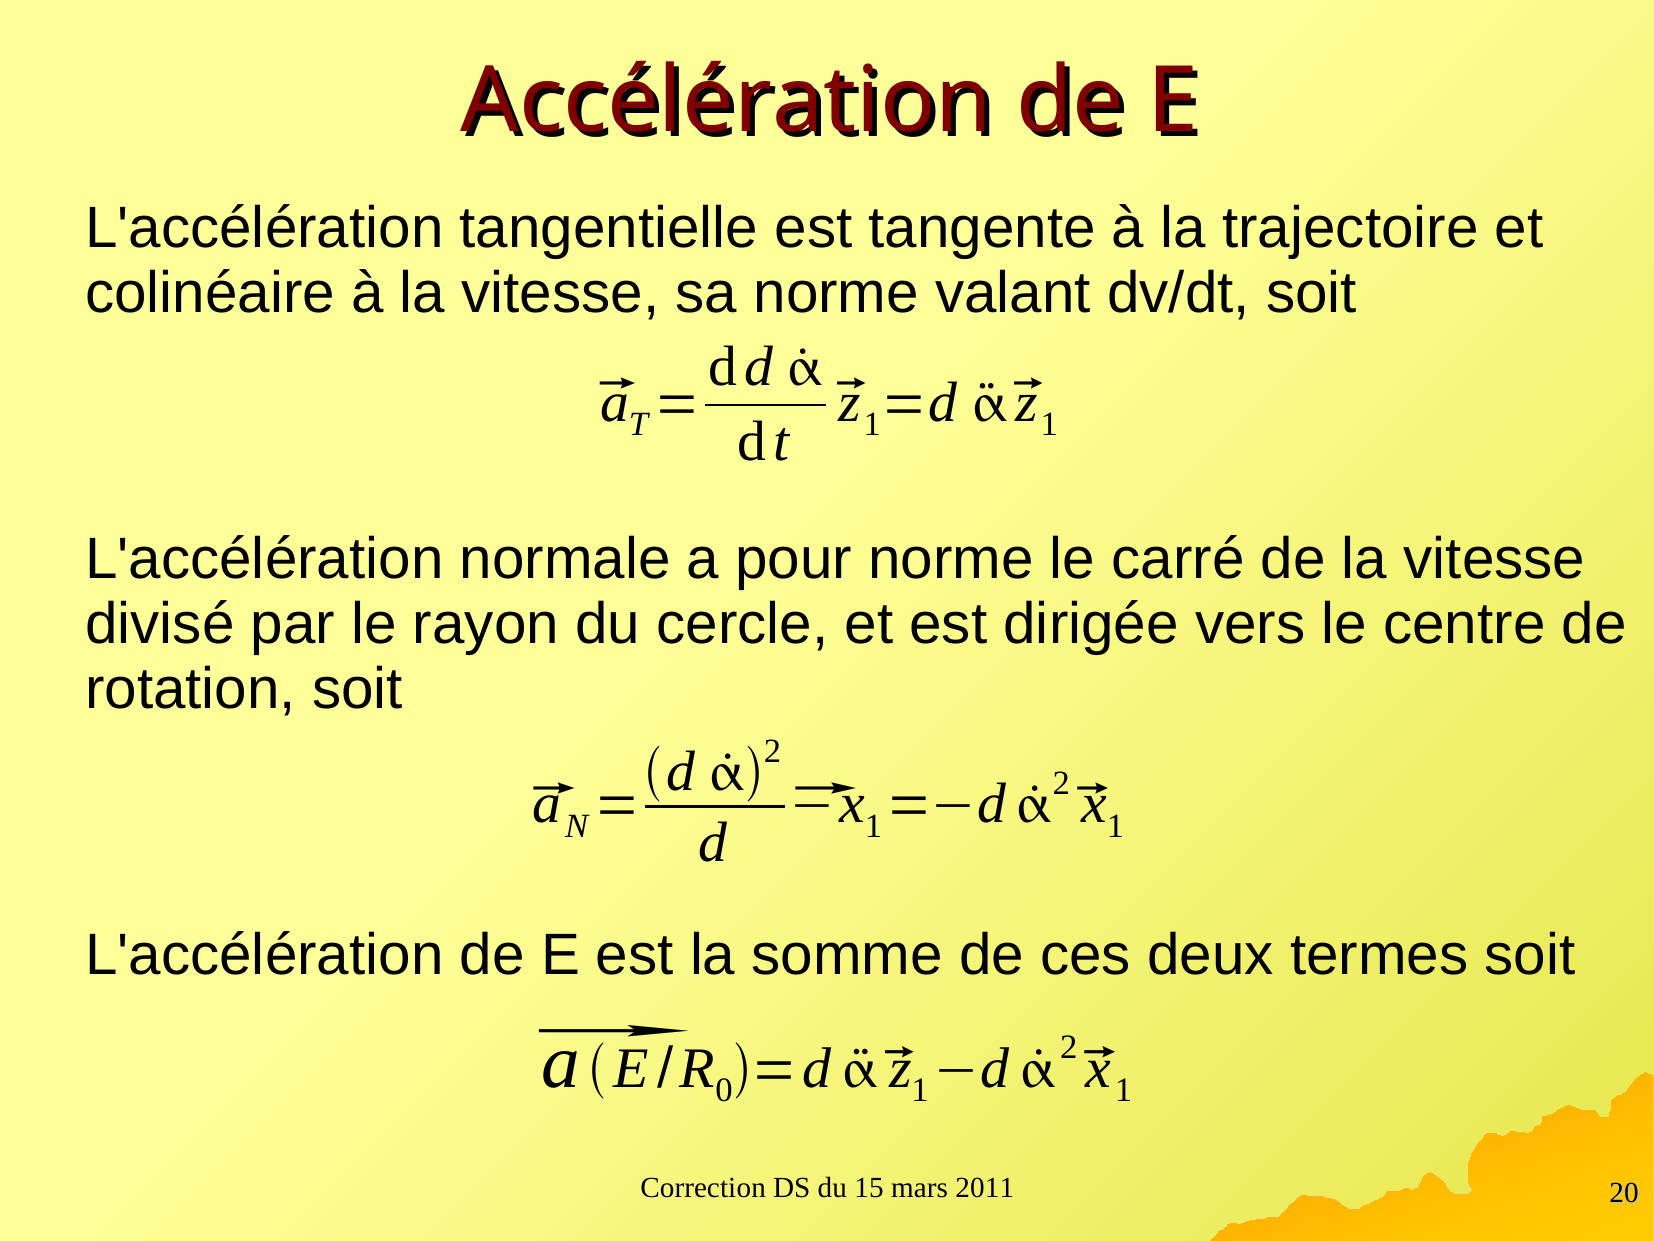

# Accélération de E
L'accélération tangentielle est tangente à la trajectoire et
colinéaire à la vitesse, sa norme valant dv/dt, soit
L'accélération normale a pour norme le carré de la vitesse
divisé par le rayon du cercle, et est dirigée vers le centre de
rotation, soit
L'accélération de E est la somme de ces deux termes soit
Correction DS du 15 mars 2011